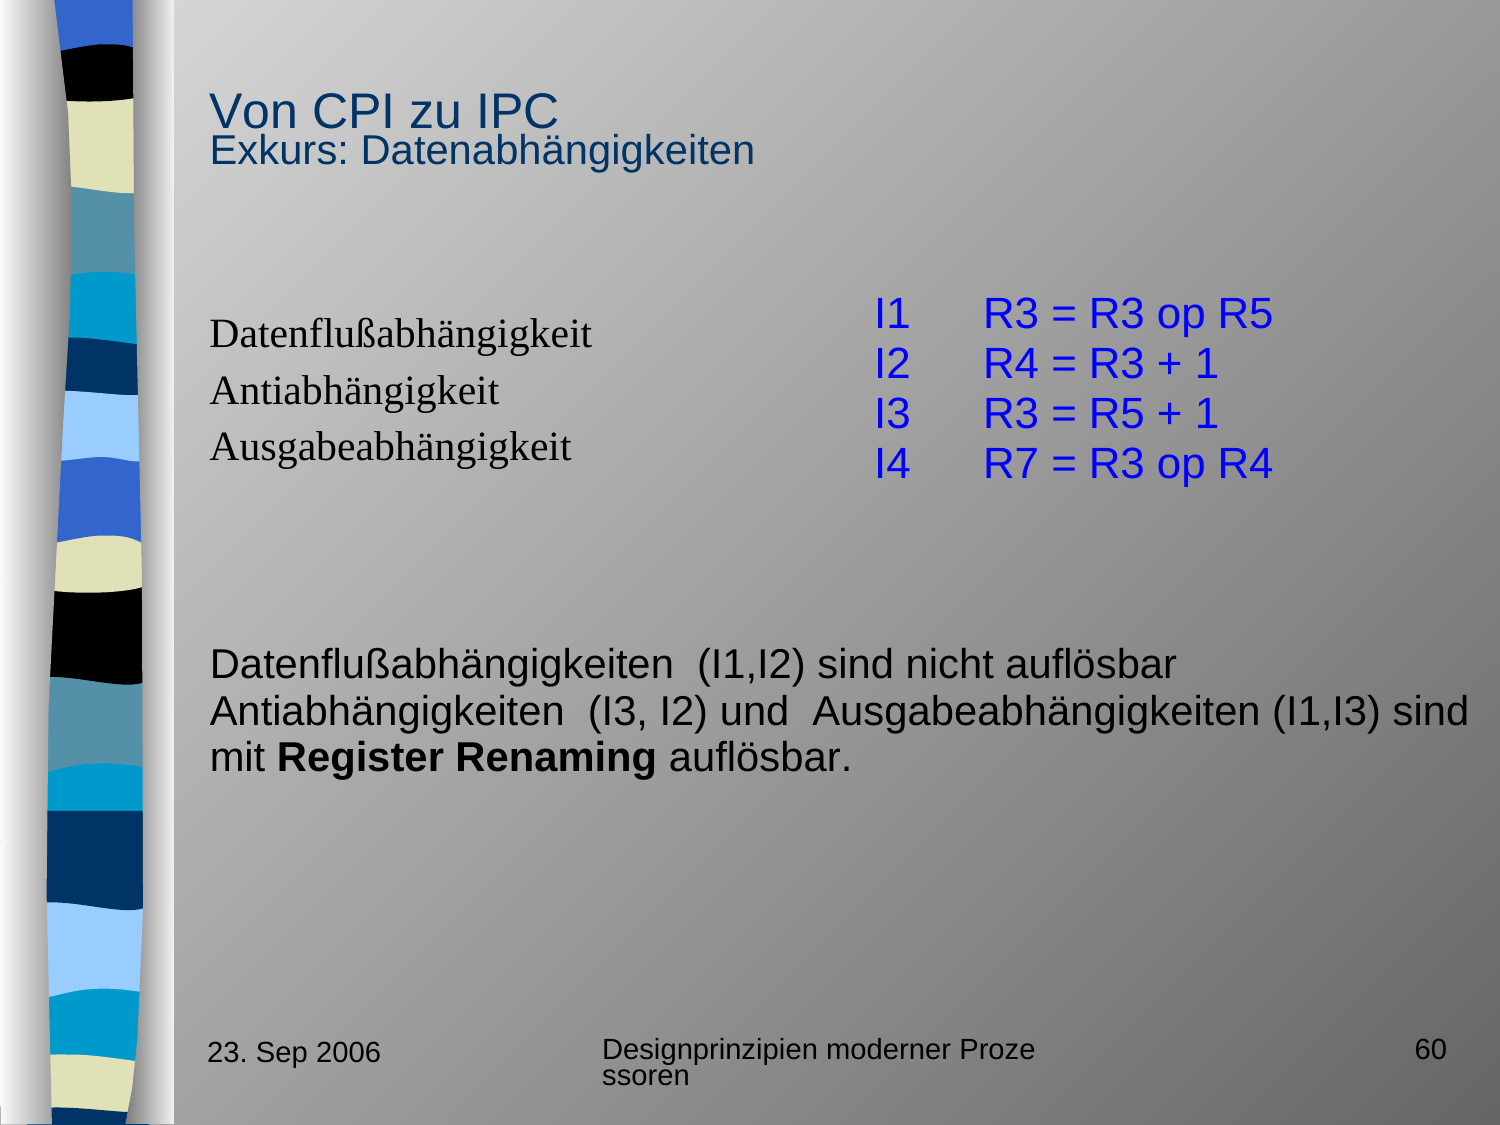

# Von CPI zu IPC Exkurs: Datenabhängigkeiten
Datenflußabhängigkeit
Antiabhängigkeit
Ausgabeabhängigkeit
Datenflußabhängigkeiten (I1,I2) sind nicht auflösbar
Antiabhängigkeiten (I3, I2) und Ausgabeabhängigkeiten (I1,I3) sind mit Register Renaming auflösbar.
Designprinzipien moderner Prozessoren
60